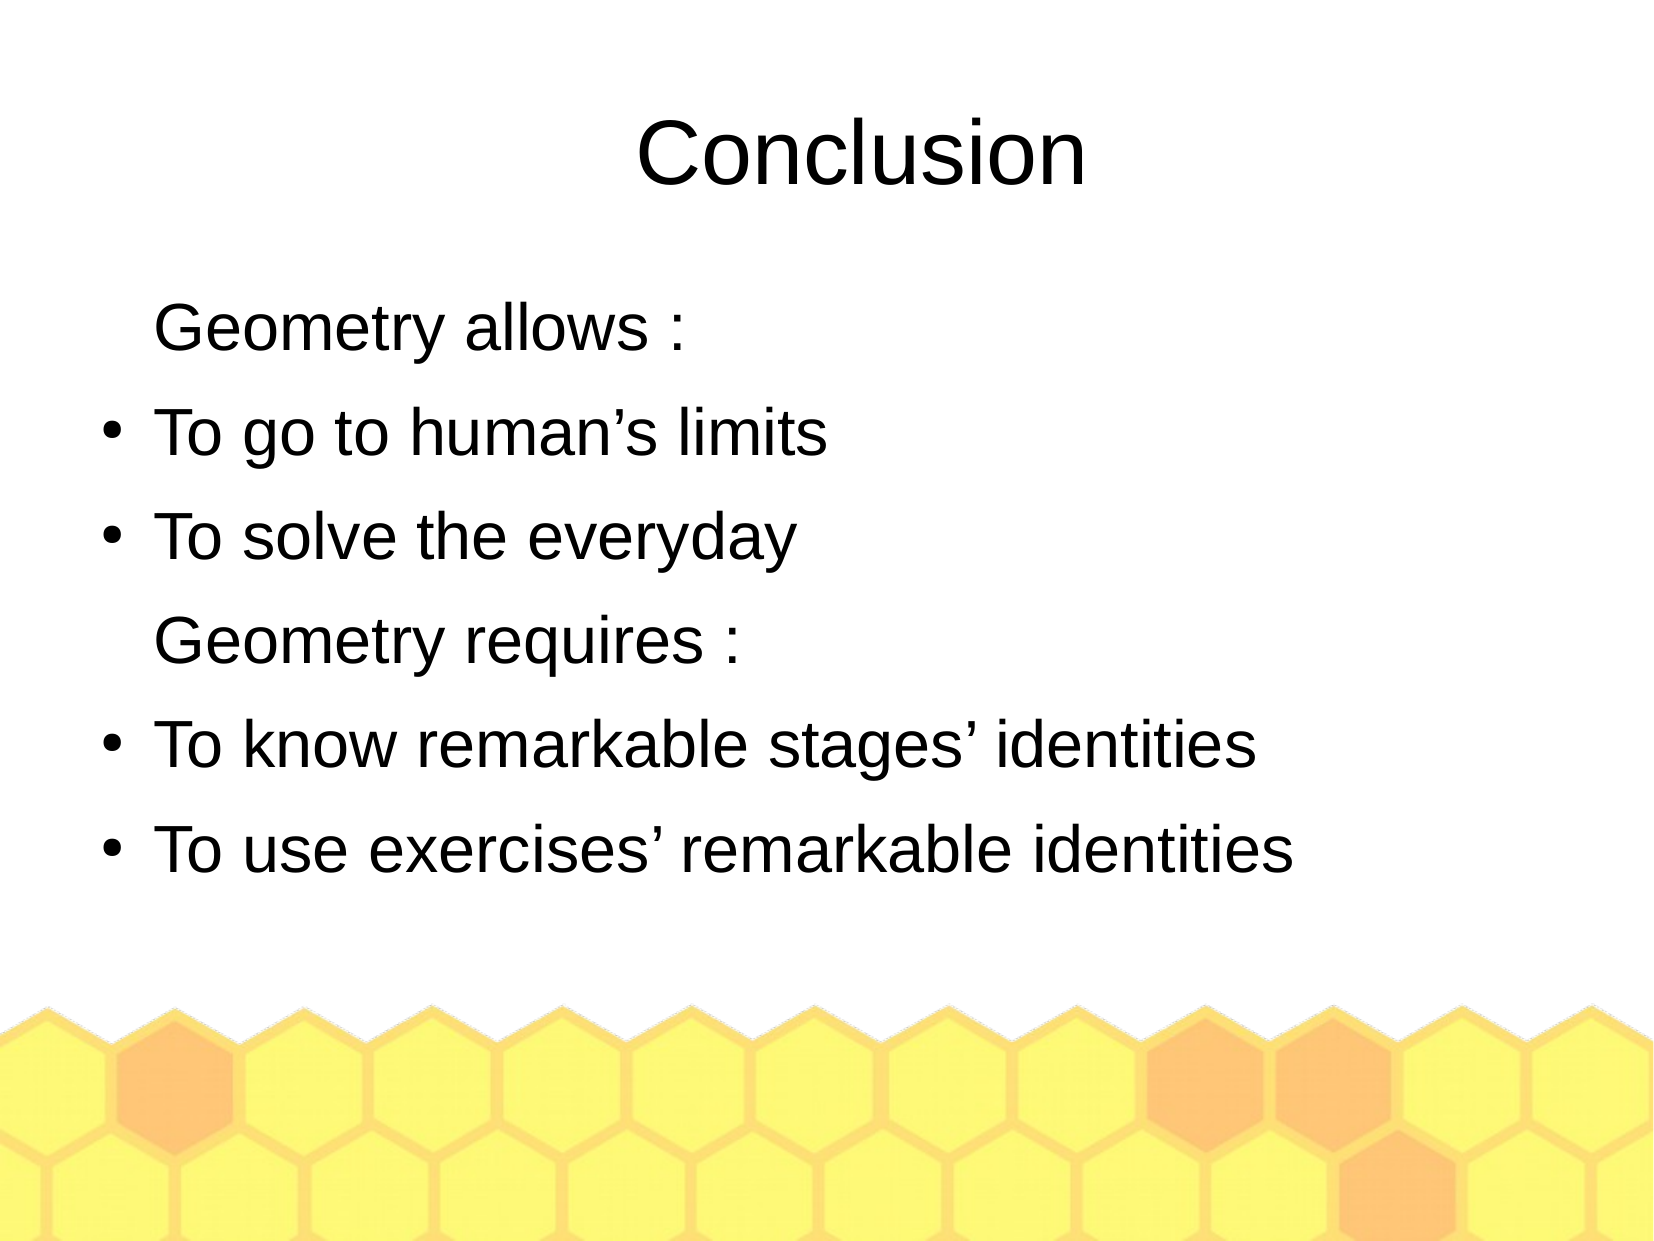

# Conclusion
Geometry allows :
To go to human’s limits
To solve the everyday
Geometry requires :
To know remarkable stages’ identities
To use exercises’ remarkable identities